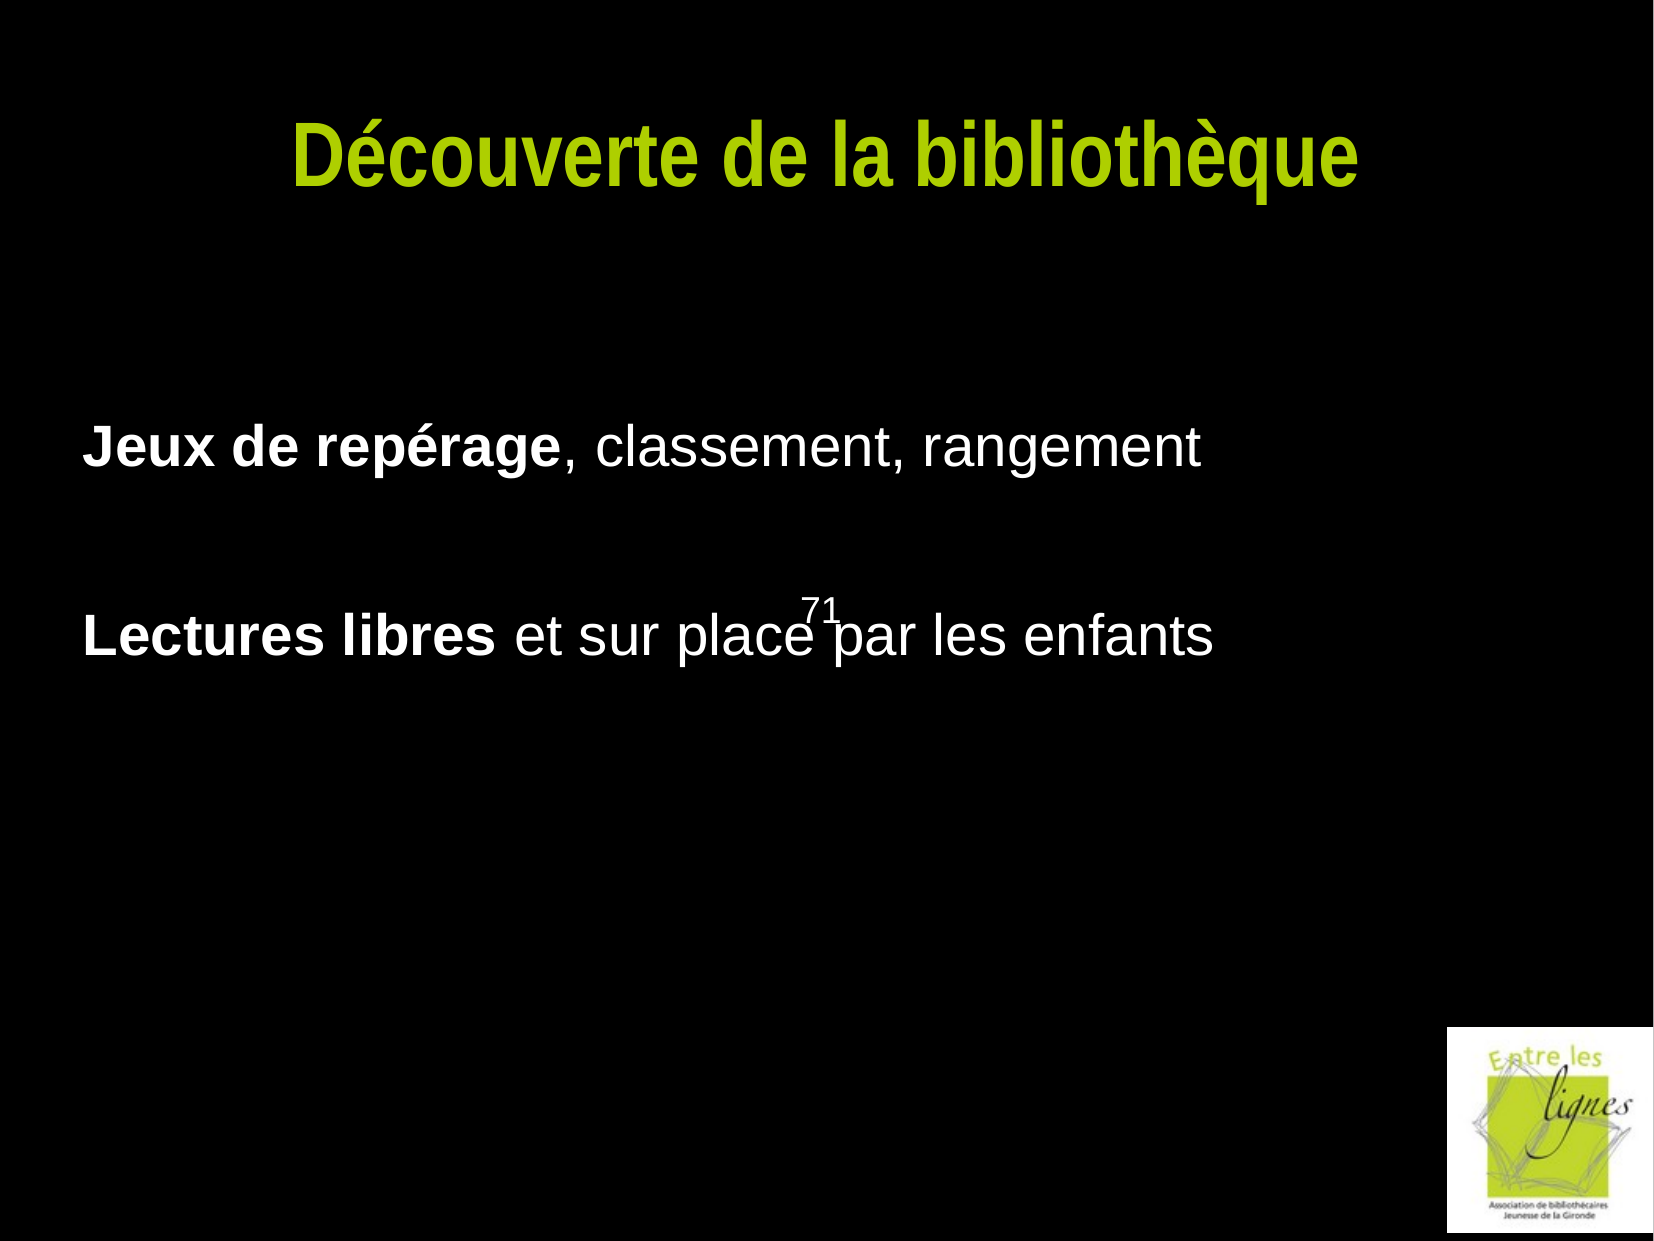

71
# Découverte de la bibliothèque
Jeux de repérage, classement, rangement
Lectures libres et sur place par les enfants